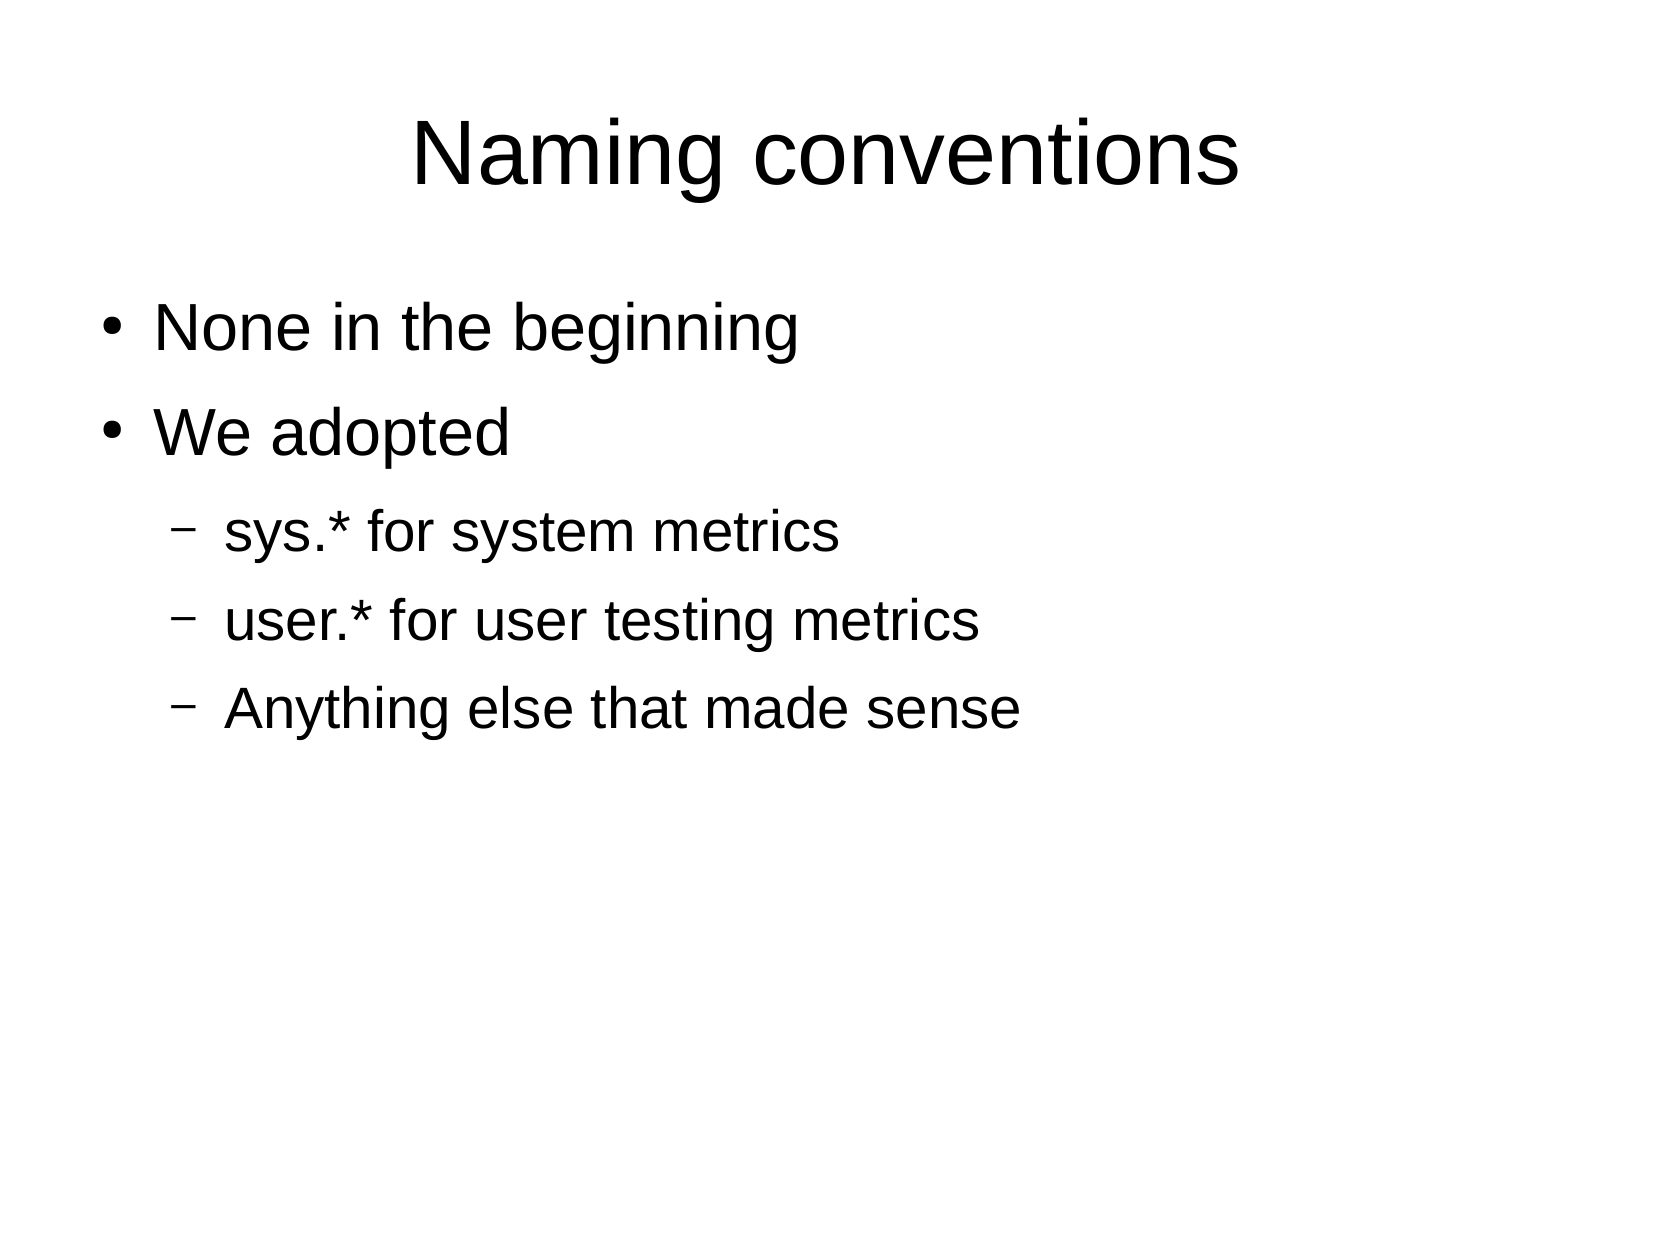

# Naming conventions
None in the beginning
We adopted
sys.* for system metrics
user.* for user testing metrics
Anything else that made sense